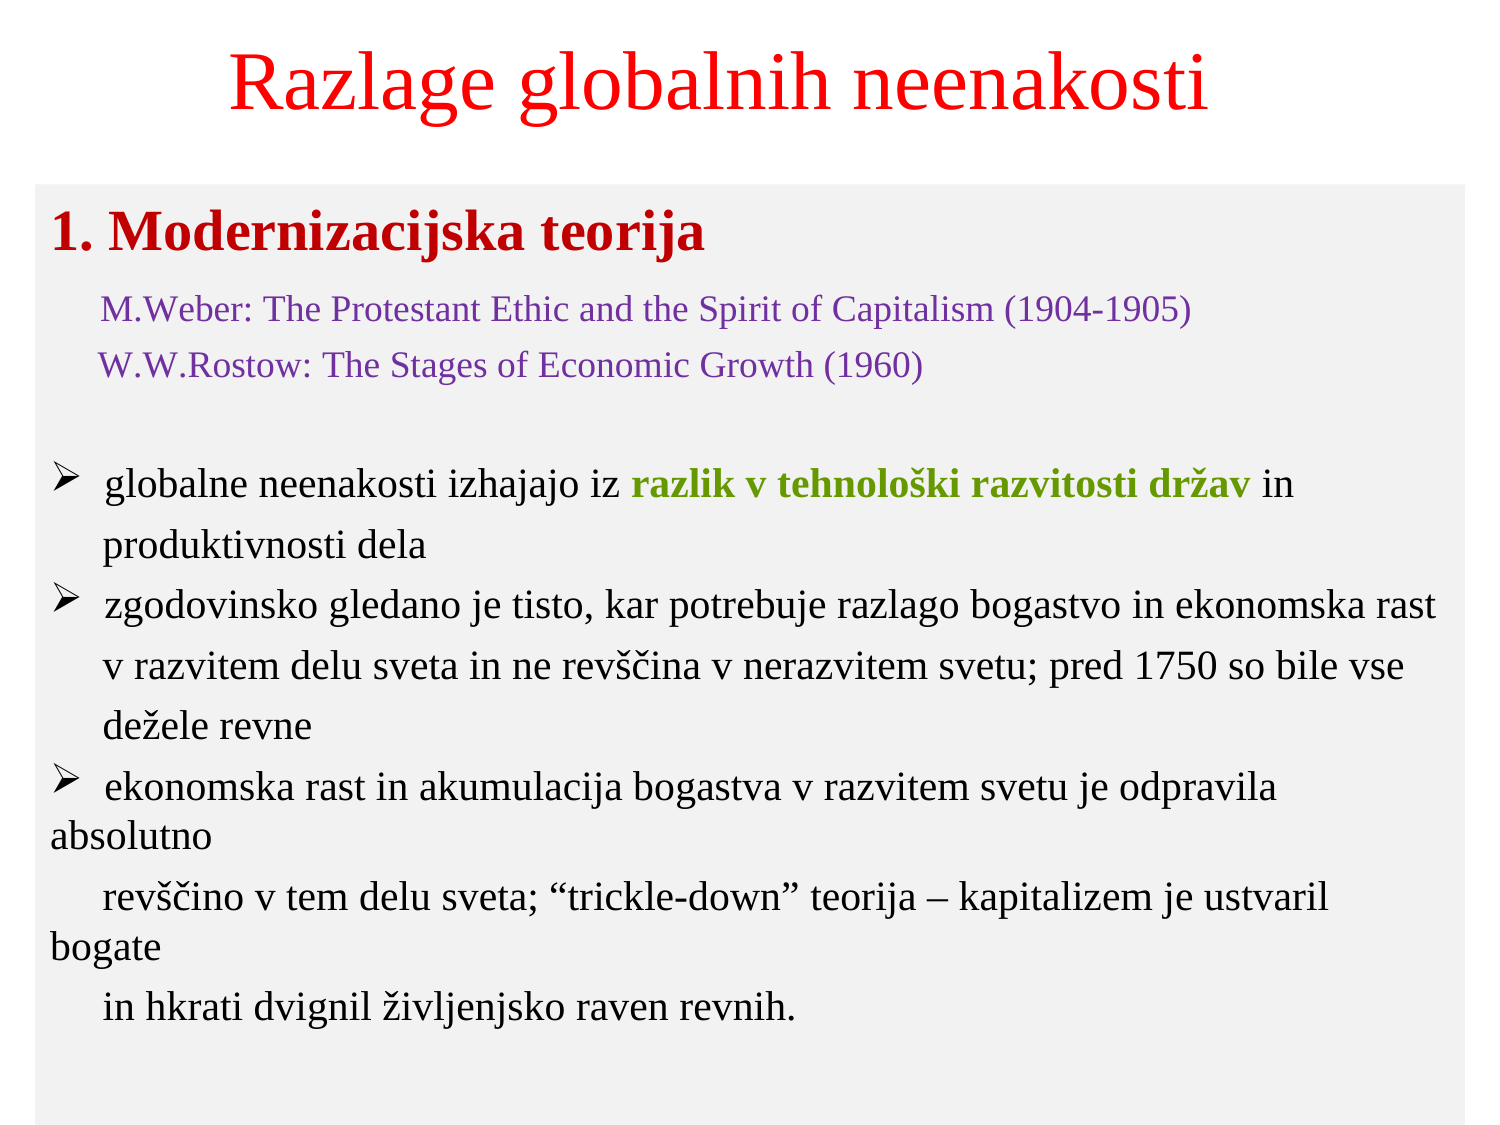

# Razlage globalnih neenakosti
1. Modernizacijska teorija
 M.Weber: The Protestant Ethic and the Spirit of Capitalism (1904-1905)
 W.W.Rostow: The Stages of Economic Growth (1960)
 globalne neenakosti izhajajo iz razlik v tehnološki razvitosti držav in
 produktivnosti dela
 zgodovinsko gledano je tisto, kar potrebuje razlago bogastvo in ekonomska rast
 v razvitem delu sveta in ne revščina v nerazvitem svetu; pred 1750 so bile vse
 dežele revne
 ekonomska rast in akumulacija bogastva v razvitem svetu je odpravila absolutno
 revščino v tem delu sveta; “trickle-down” teorija – kapitalizem je ustvaril bogate
 in hkrati dvignil življenjsko raven revnih.